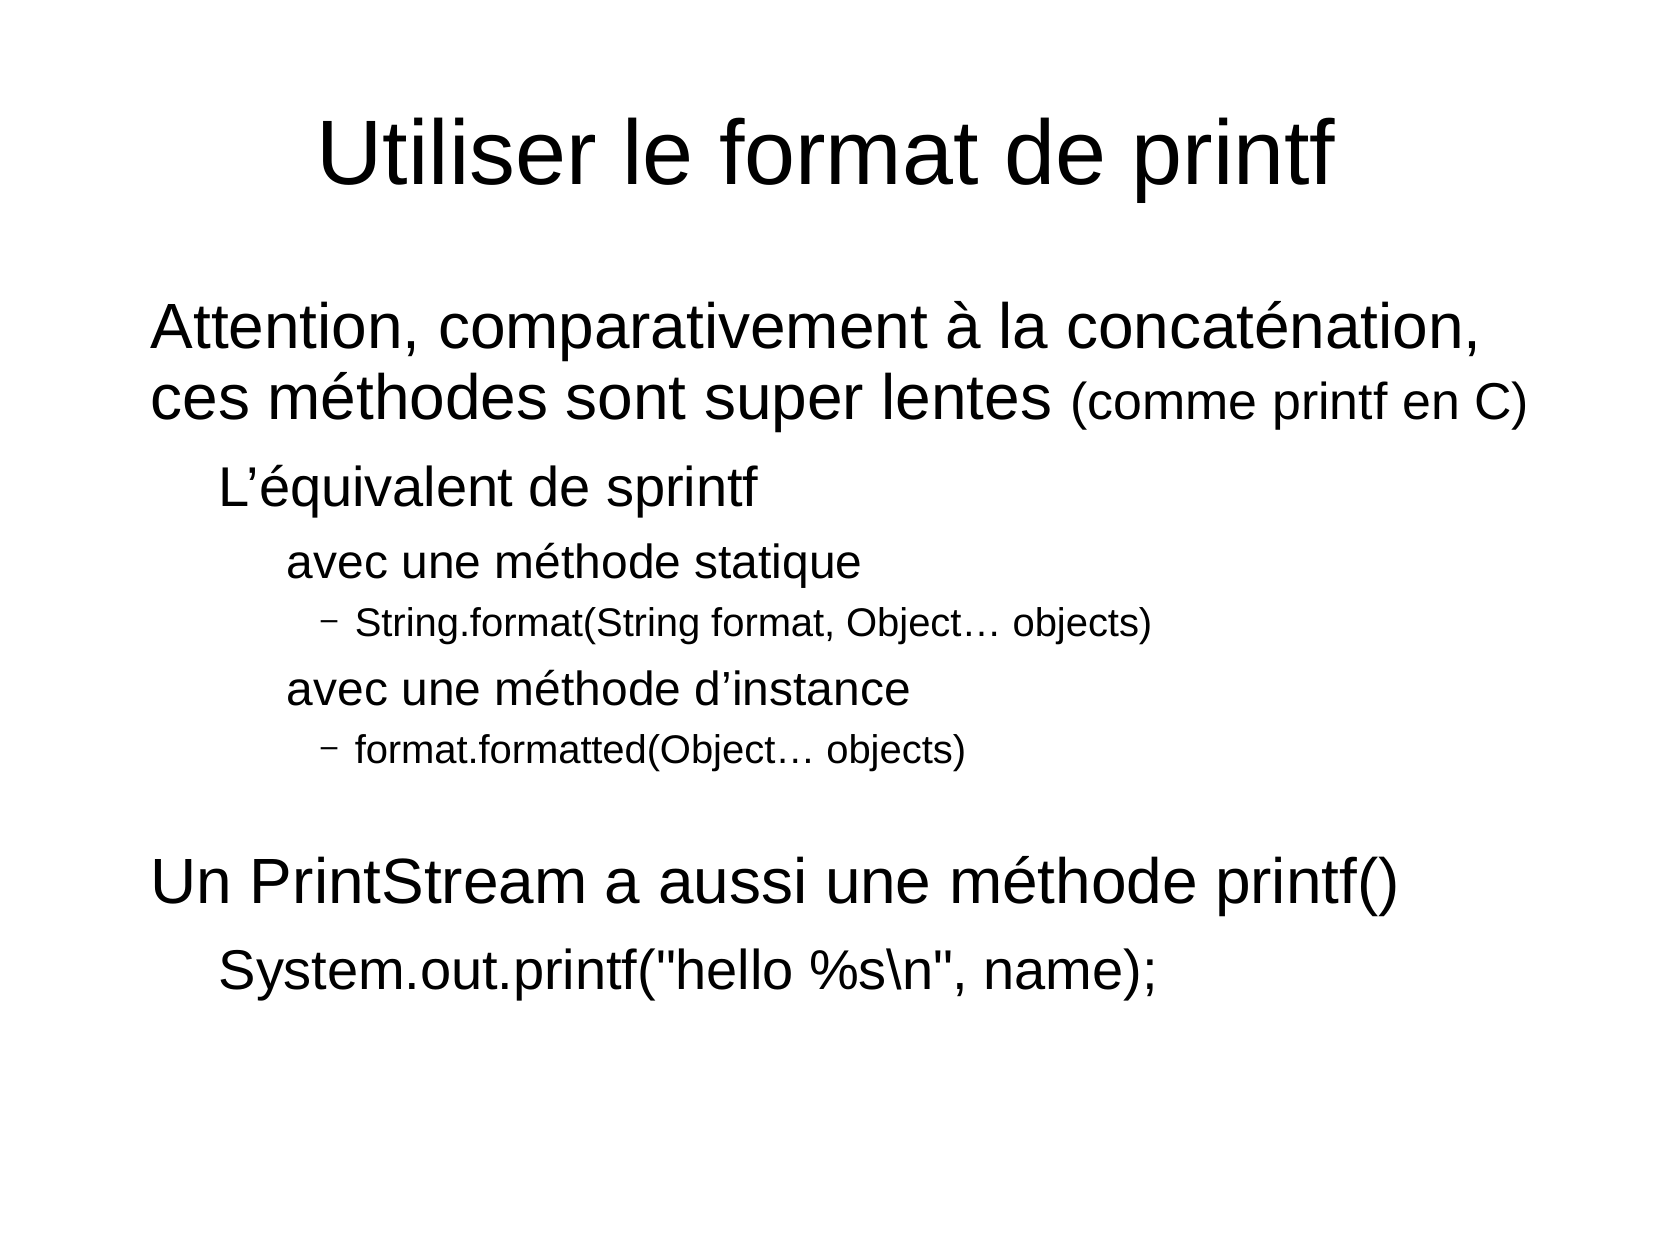

# Utiliser le format de printf
Attention, comparativement à la concaténation, ces méthodes sont super lentes (comme printf en C)
L’équivalent de sprintf
avec une méthode statique
String.format(String format, Object… objects)
avec une méthode d’instance
format.formatted(Object… objects)
Un PrintStream a aussi une méthode printf()
System.out.printf("hello %s\n", name);